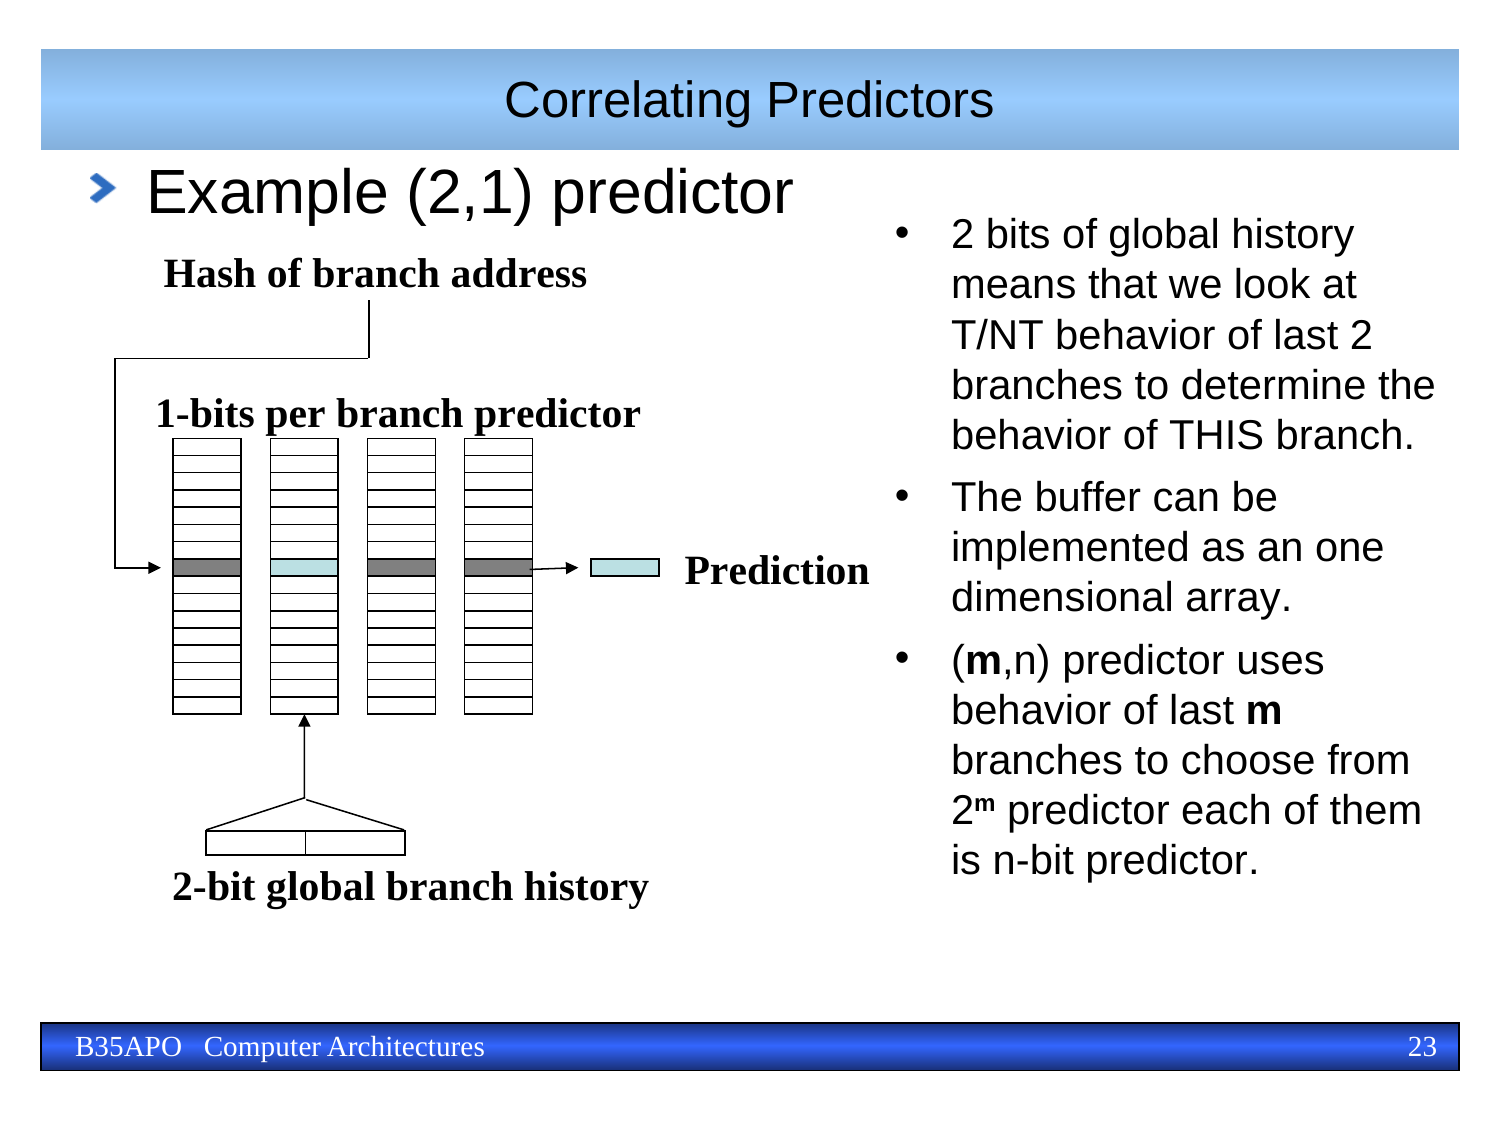

# Correlating Predictors
Example (2,1) predictor
2 bits of global history means that we look at T/NT behavior of last 2 branches to determine the behavior of THIS branch.
The buffer can be implemented as an one dimensional array.
(m,n) predictor uses behavior of last m branches to choose from 2m predictor each of them is n-bit predictor.
Hash of branch address
 1-bits per branch predictor
Prediction
2-bit global branch history
B35APO Computer Architectures
23